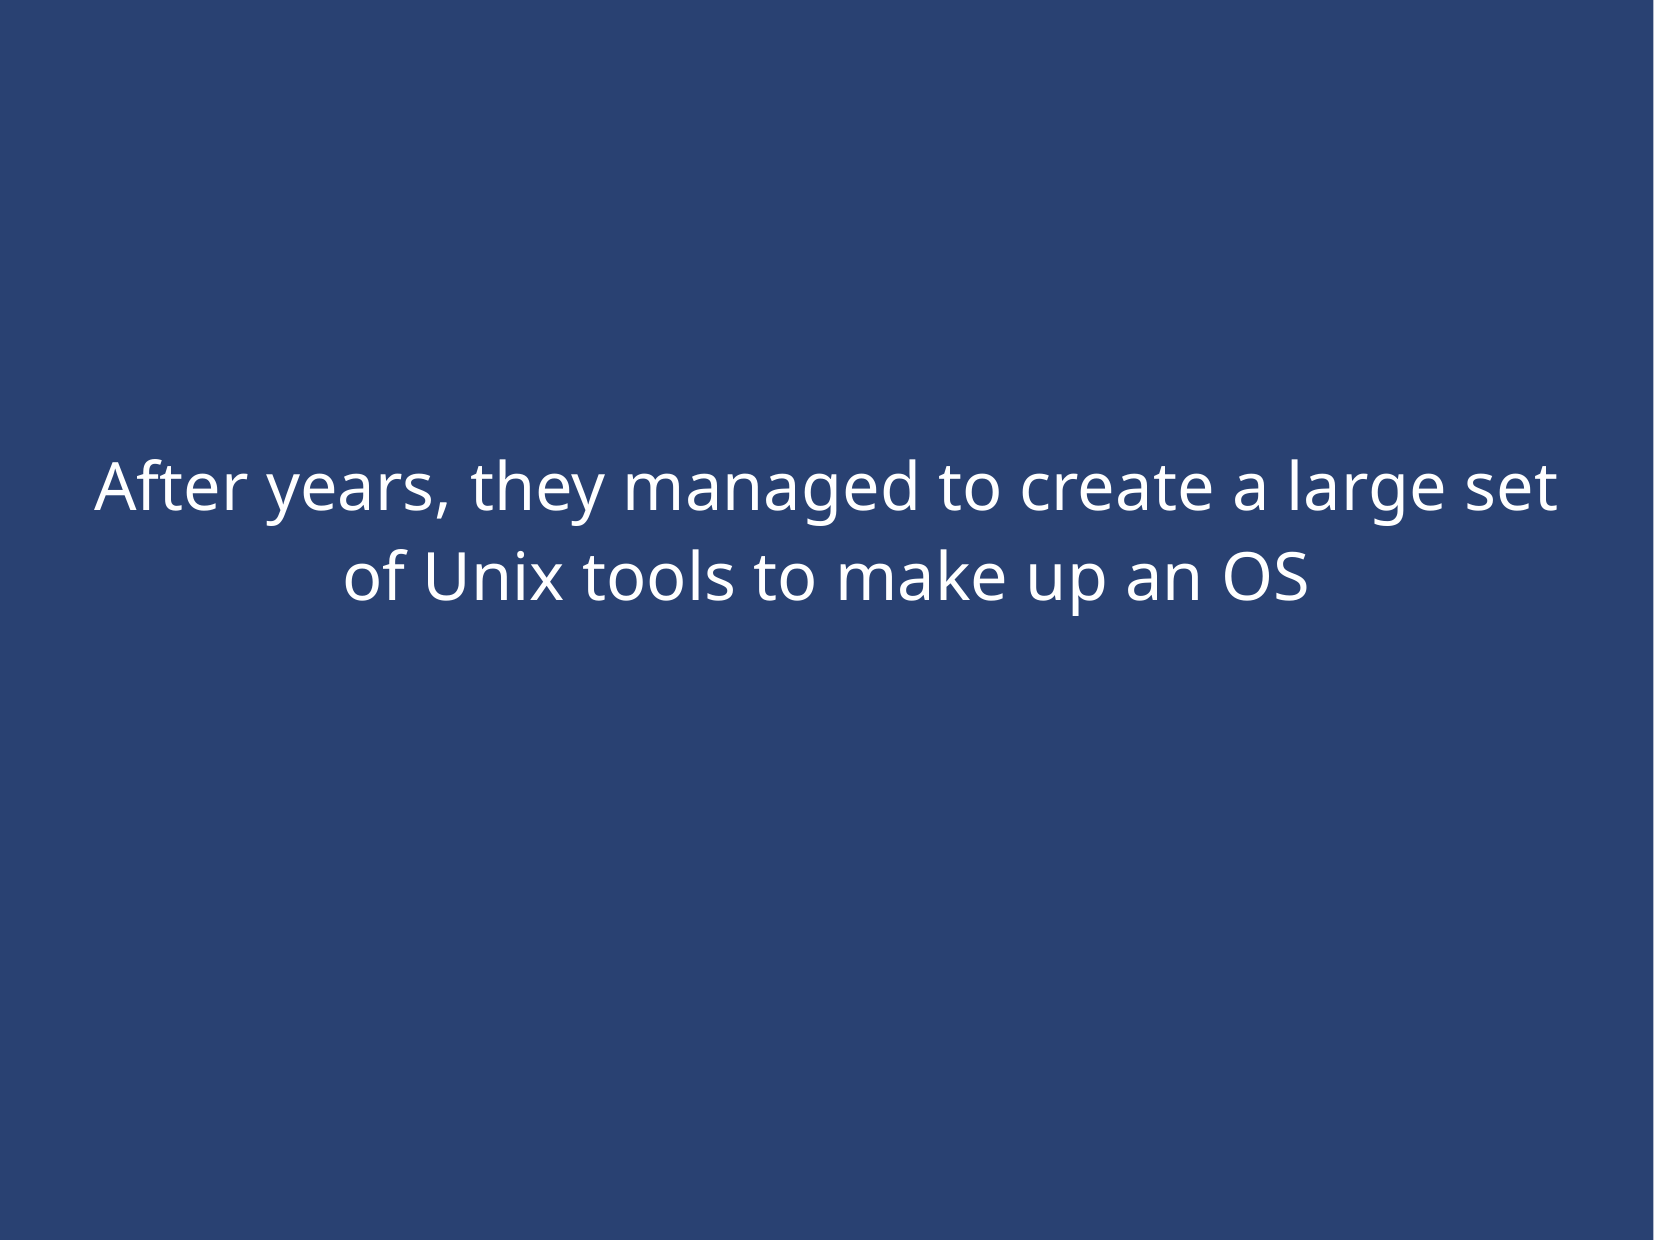

# After years, they managed to create a large set of Unix tools to make up an OS